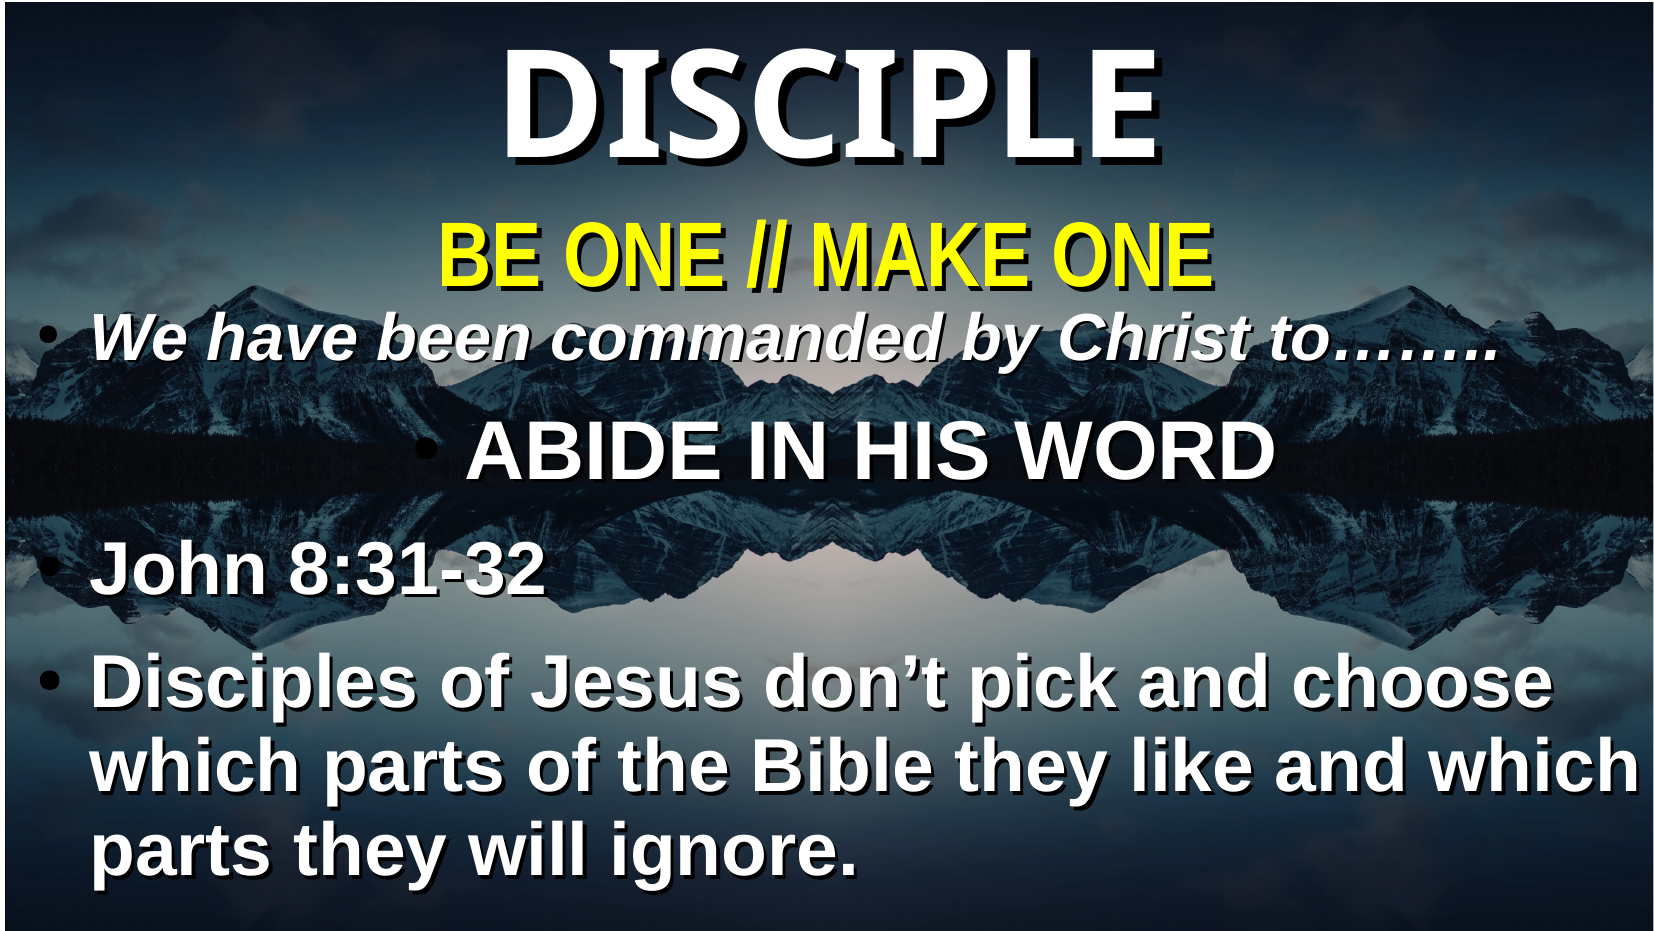

# DISCIPLE BE ONE // MAKE ONE
We have been commanded by Christ to……..
ABIDE IN HIS WORD
John 8:31-32
Disciples of Jesus don’t pick and choose which parts of the Bible they like and which parts they will ignore.